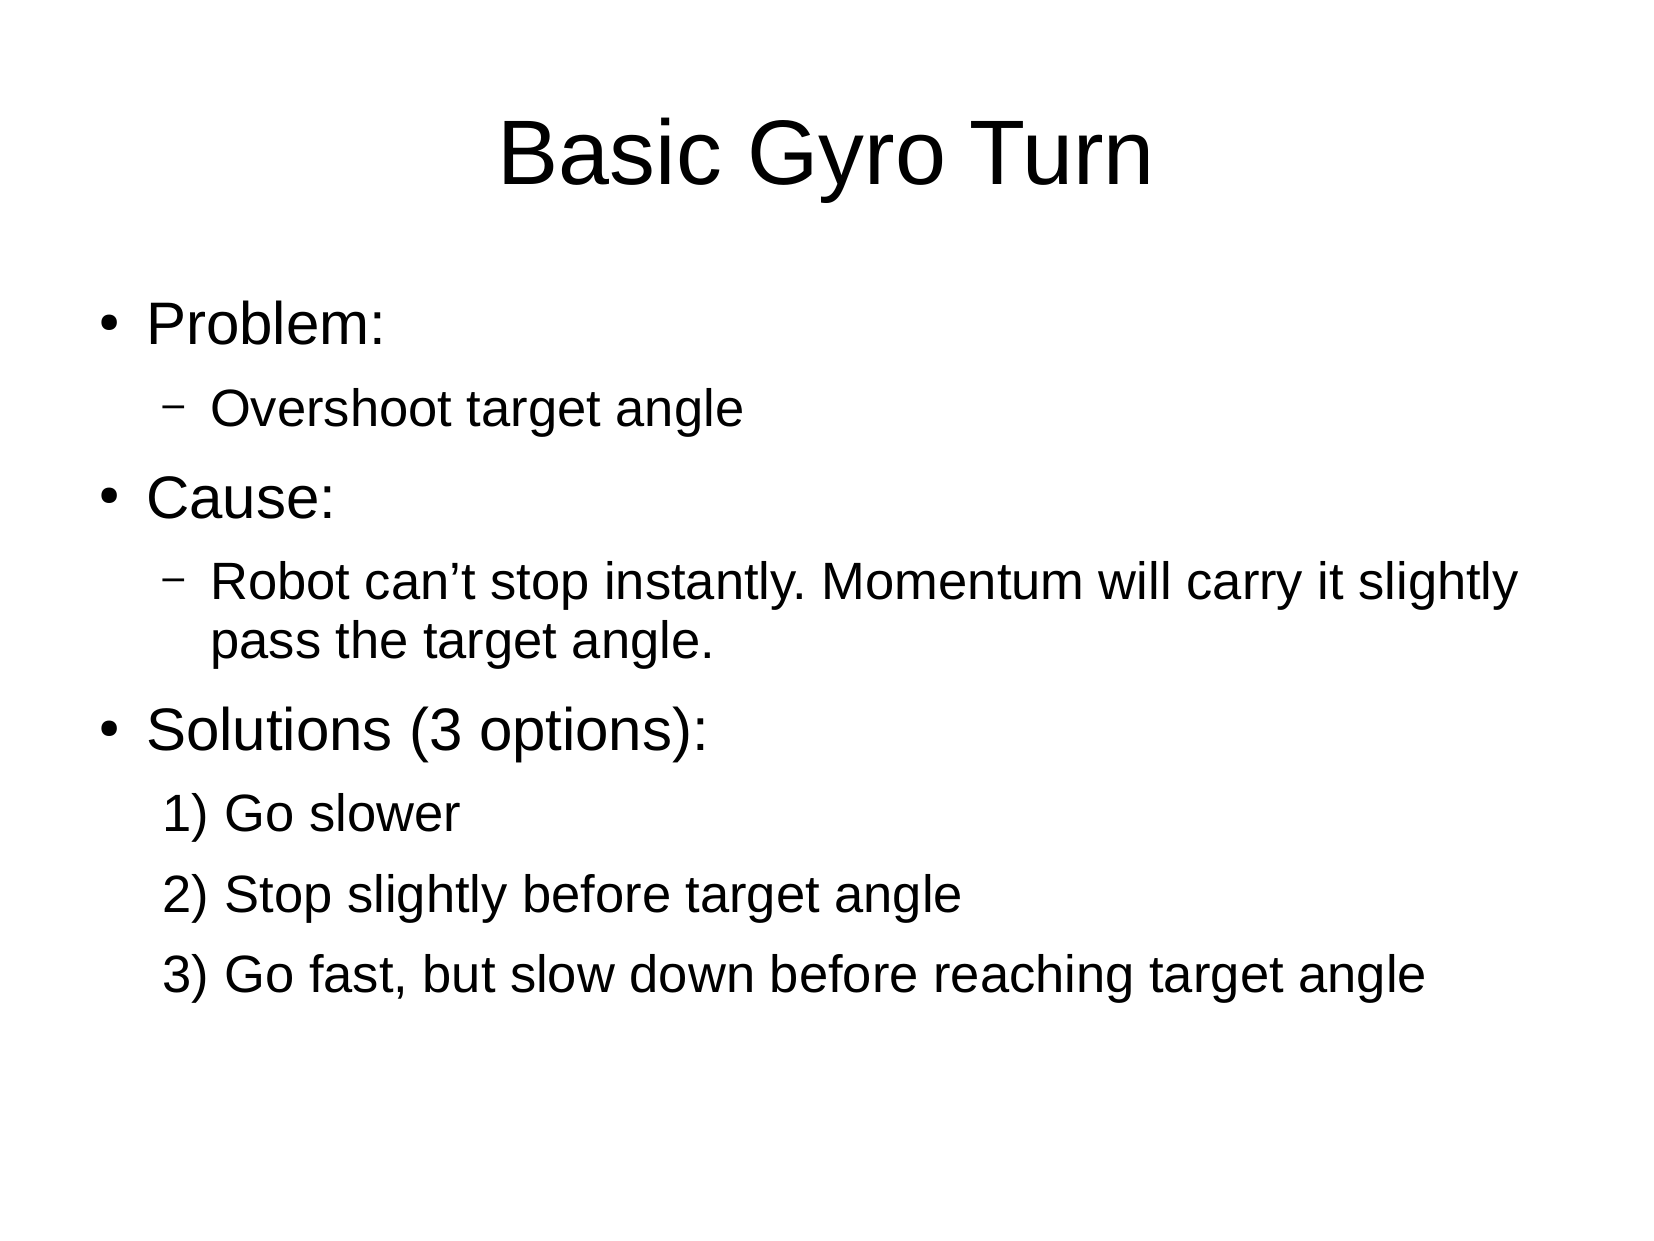

# Basic Gyro Turn
Problem:
Overshoot target angle
Cause:
Robot can’t stop instantly. Momentum will carry it slightly pass the target angle.
Solutions (3 options):
 Go slower
 Stop slightly before target angle
 Go fast, but slow down before reaching target angle